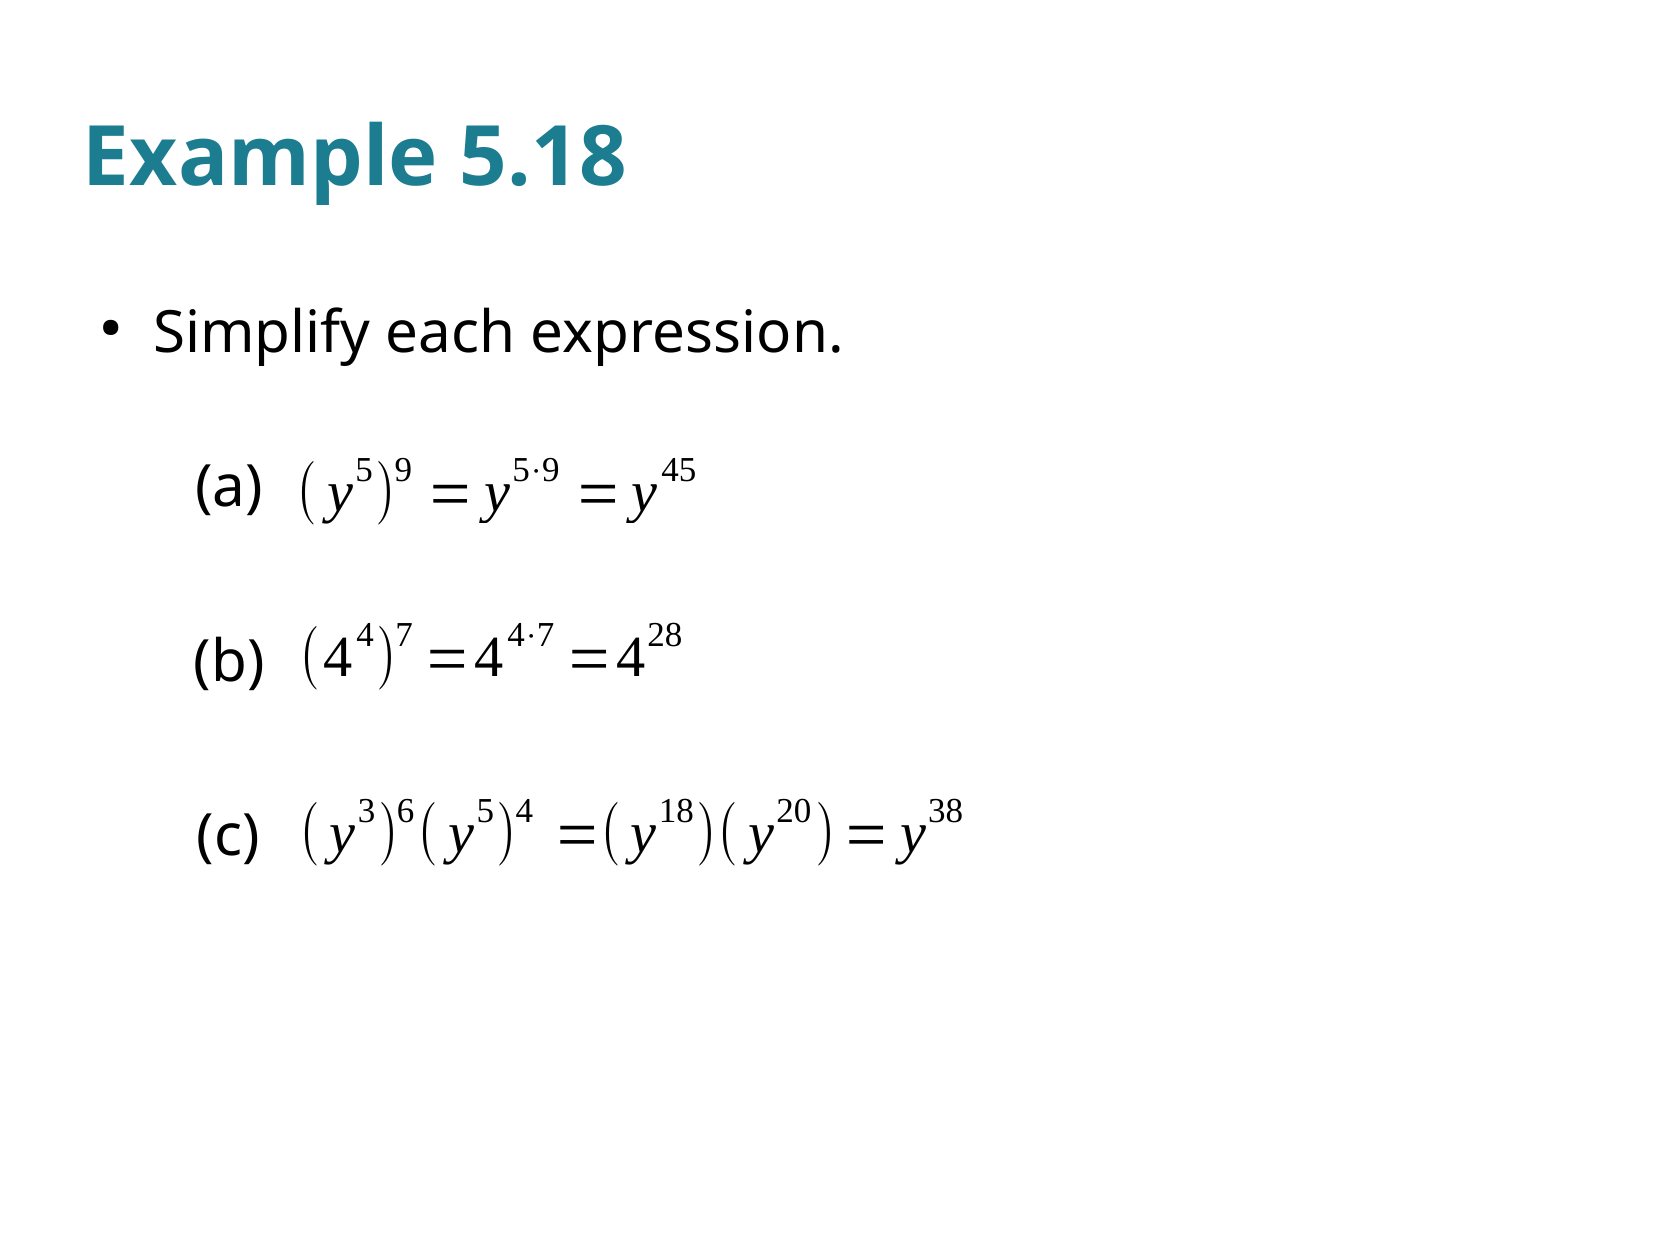

# Example 5.18
Simplify each expression.
(a)
(b)
(c)